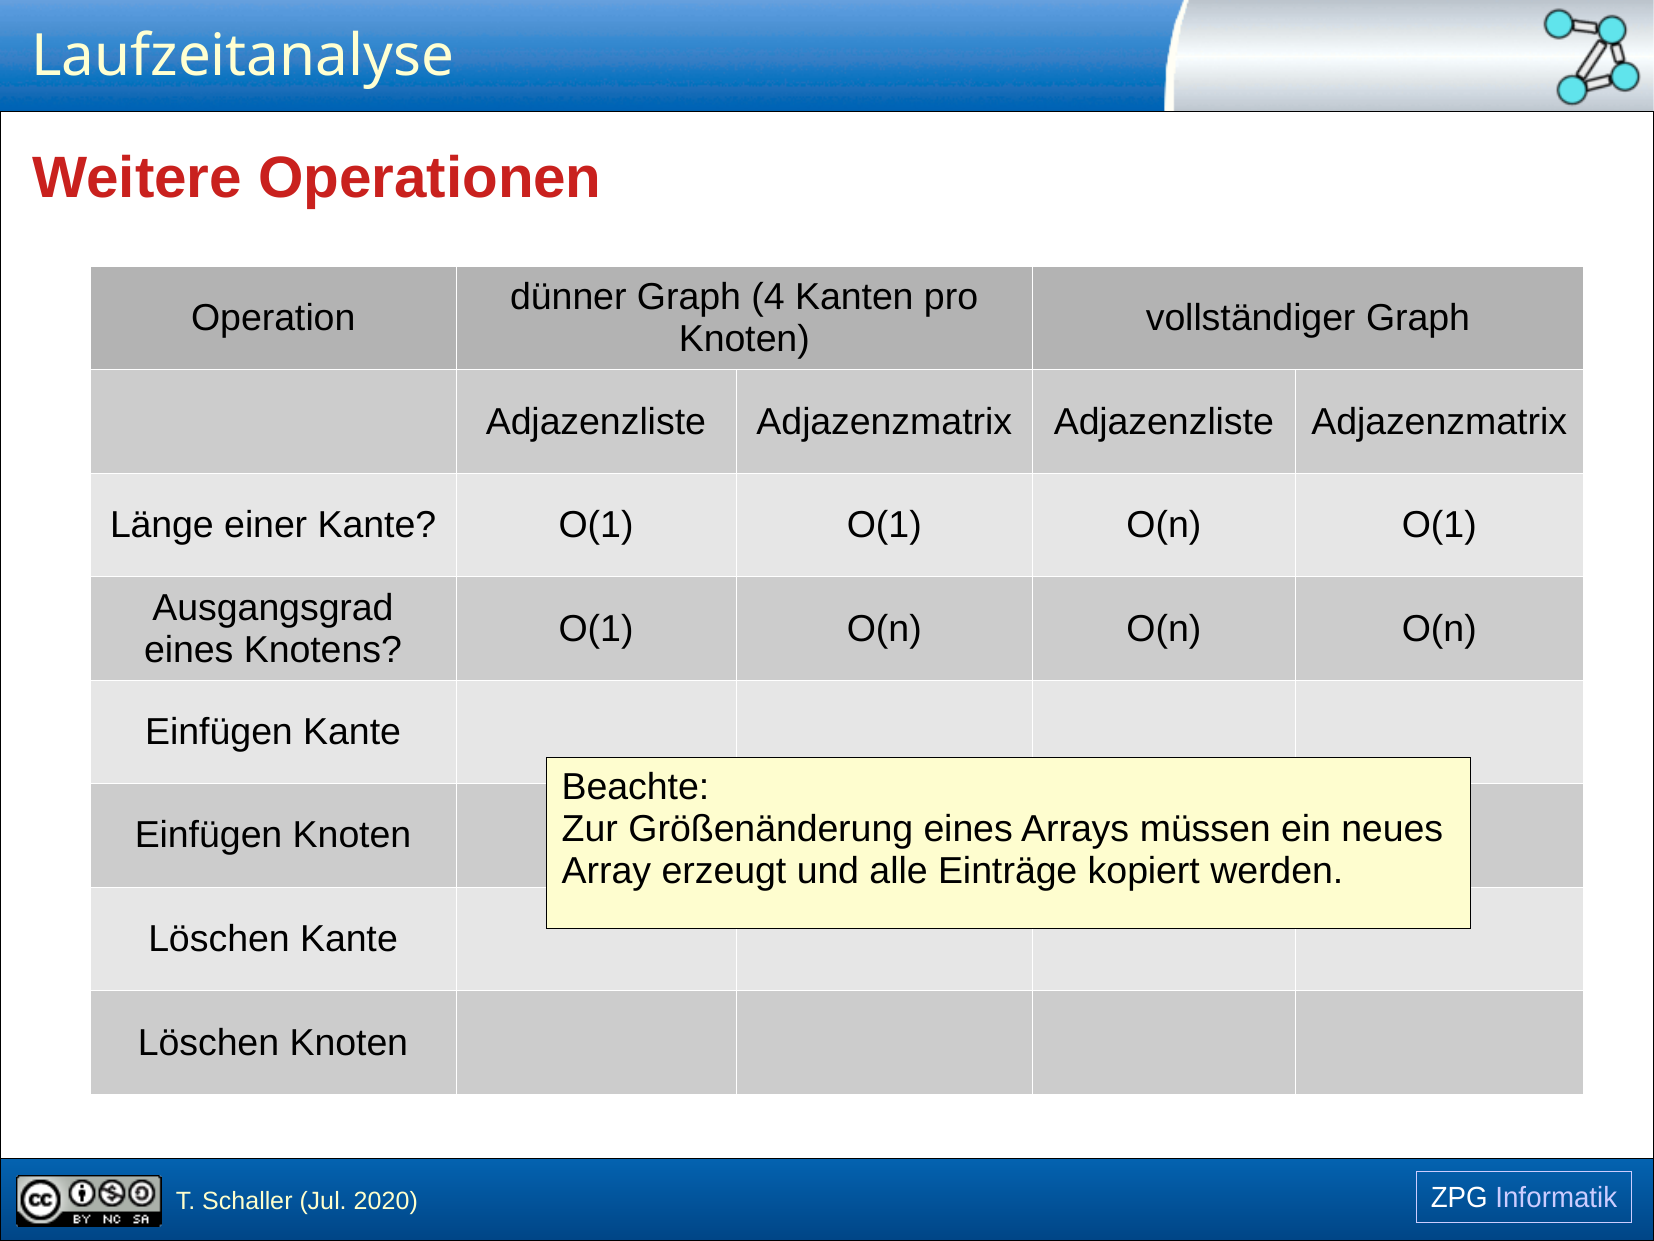

# Laufzeitanalyse
Weitere Operationen
| Operation | dünner Graph (4 Kanten pro Knoten) | | vollständiger Graph | |
| --- | --- | --- | --- | --- |
| | Adjazenzliste | Adjazenzmatrix | Adjazenzliste | Adjazenzmatrix |
| Länge einer Kante? | O(1) | O(1) | O(n) | O(1) |
| Ausgangsgrad eines Knotens? | O(1) | O(n) | O(n) | O(n) |
| Einfügen Kante | | | | |
| Einfügen Knoten | | | | |
| Löschen Kante | | | | |
| Löschen Knoten | | | | |
Beachte:
Zur Größenänderung eines Arrays müssen ein neues Array erzeugt und alle Einträge kopiert werden.
7